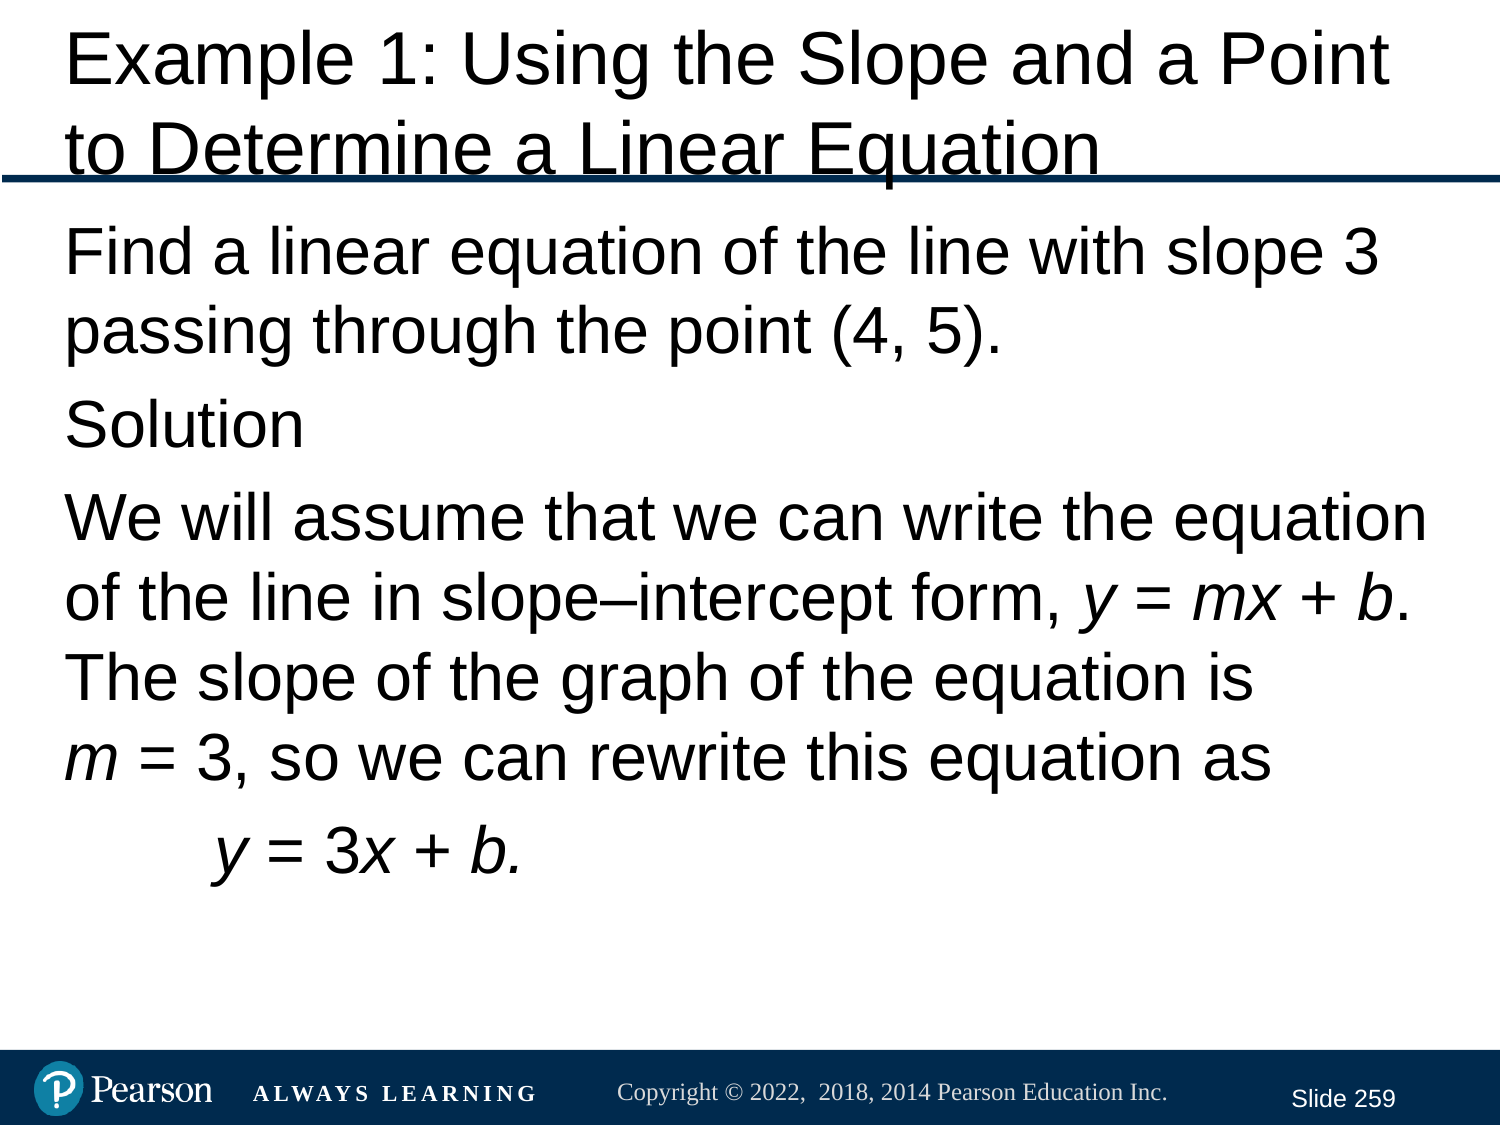

# Example 1: Using the Slope and a Point to Determine a Linear Equation
Find a linear equation of the line with slope 3 passing through the point (4, 5).
Solution
We will assume that we can write the equation of the line in slope–intercept form, y = mx + b. The slope of the graph of the equation is
m = 3, so we can rewrite this equation as
		y = 3x + b.